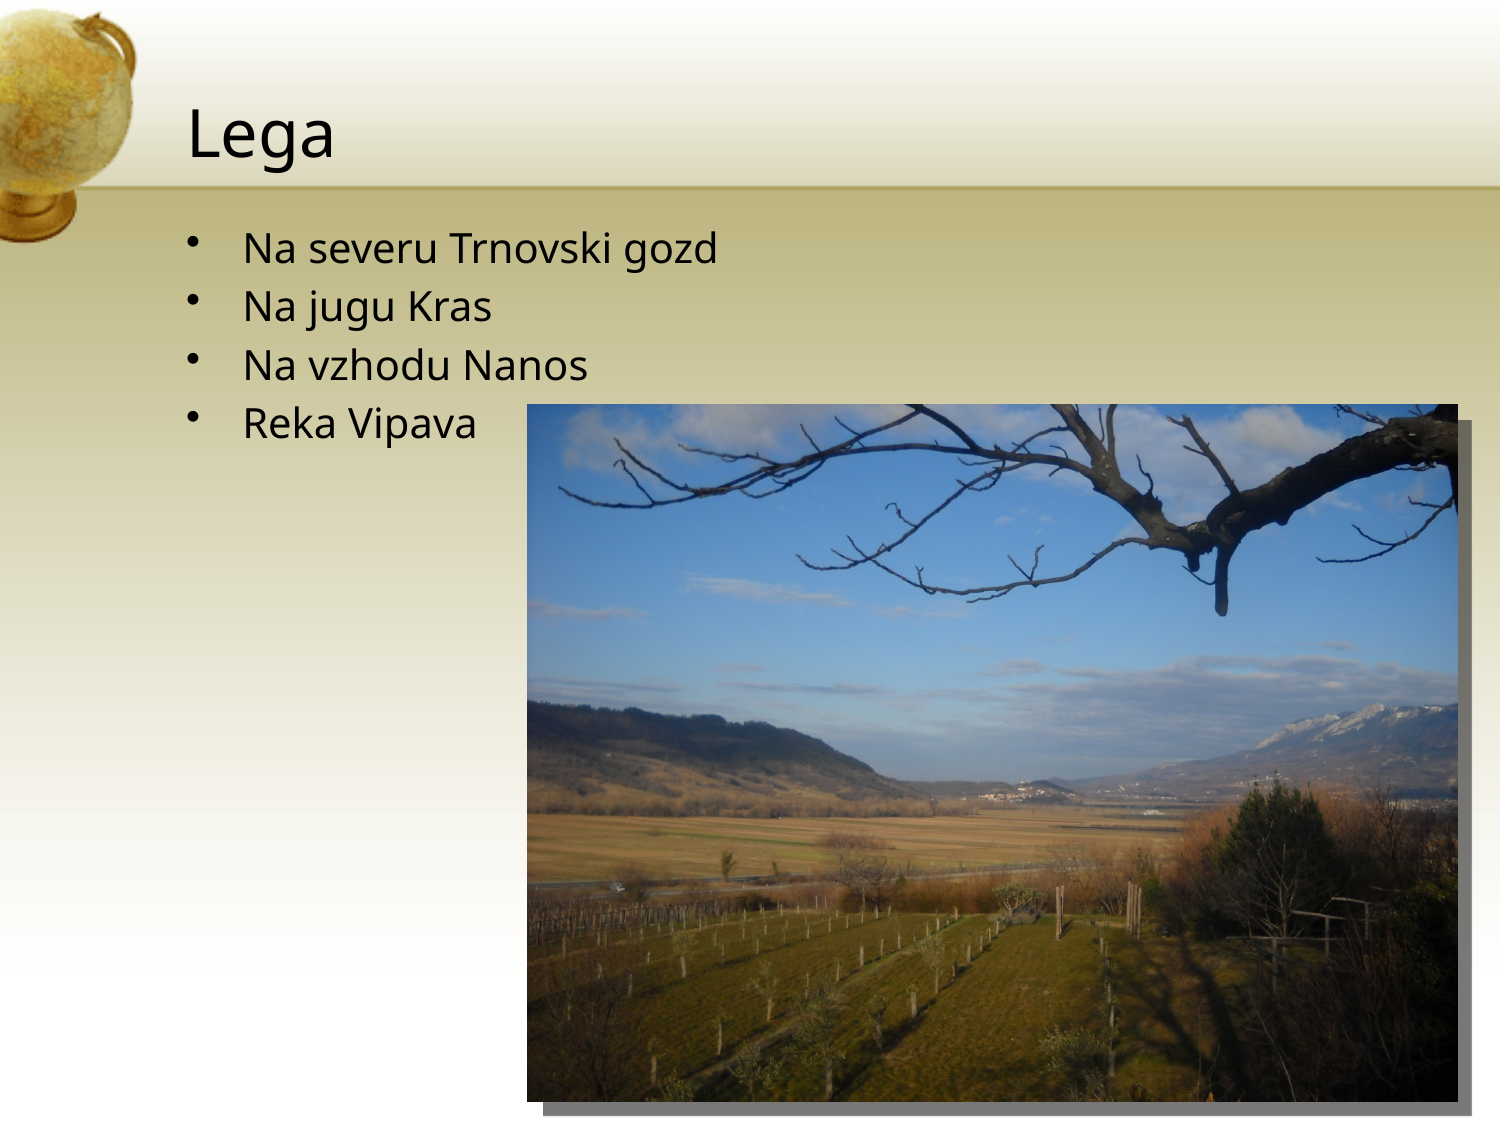

# Lega
Na severu Trnovski gozd
Na jugu Kras
Na vzhodu Nanos
Reka Vipava